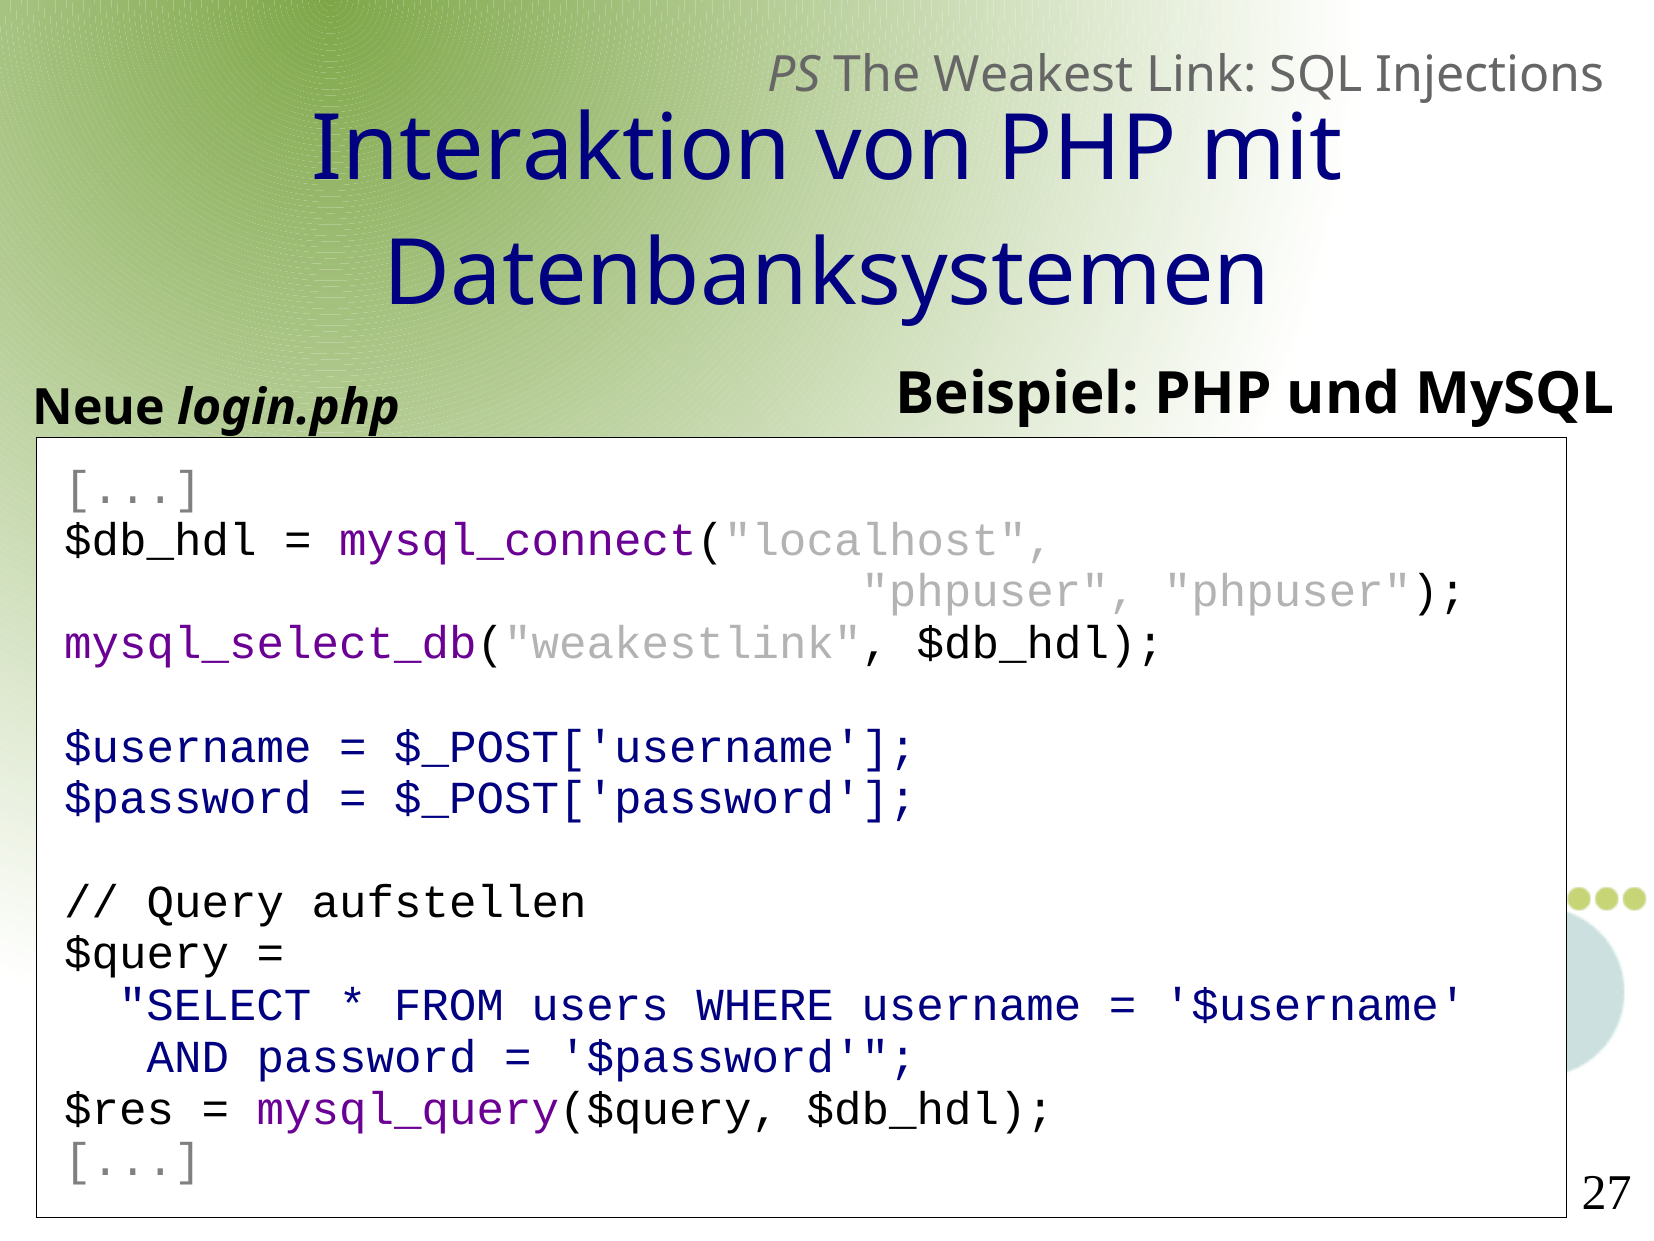

# Interaktion von PHP mit Datenbanksystemen
Beispiel: PHP und MySQL
Neue login.php
 [...]
 $db_hdl = mysql_connect("localhost",
 "phpuser", "phpuser");
 mysql_select_db("weakestlink", $db_hdl);
 $username = $_POST['username'];
 $password = $_POST['password'];
 // Query aufstellen
 $query =
 "SELECT * FROM users WHERE username = '$username'
 AND password = '$password'";
 $res = mysql_query($query, $db_hdl);
 [...]